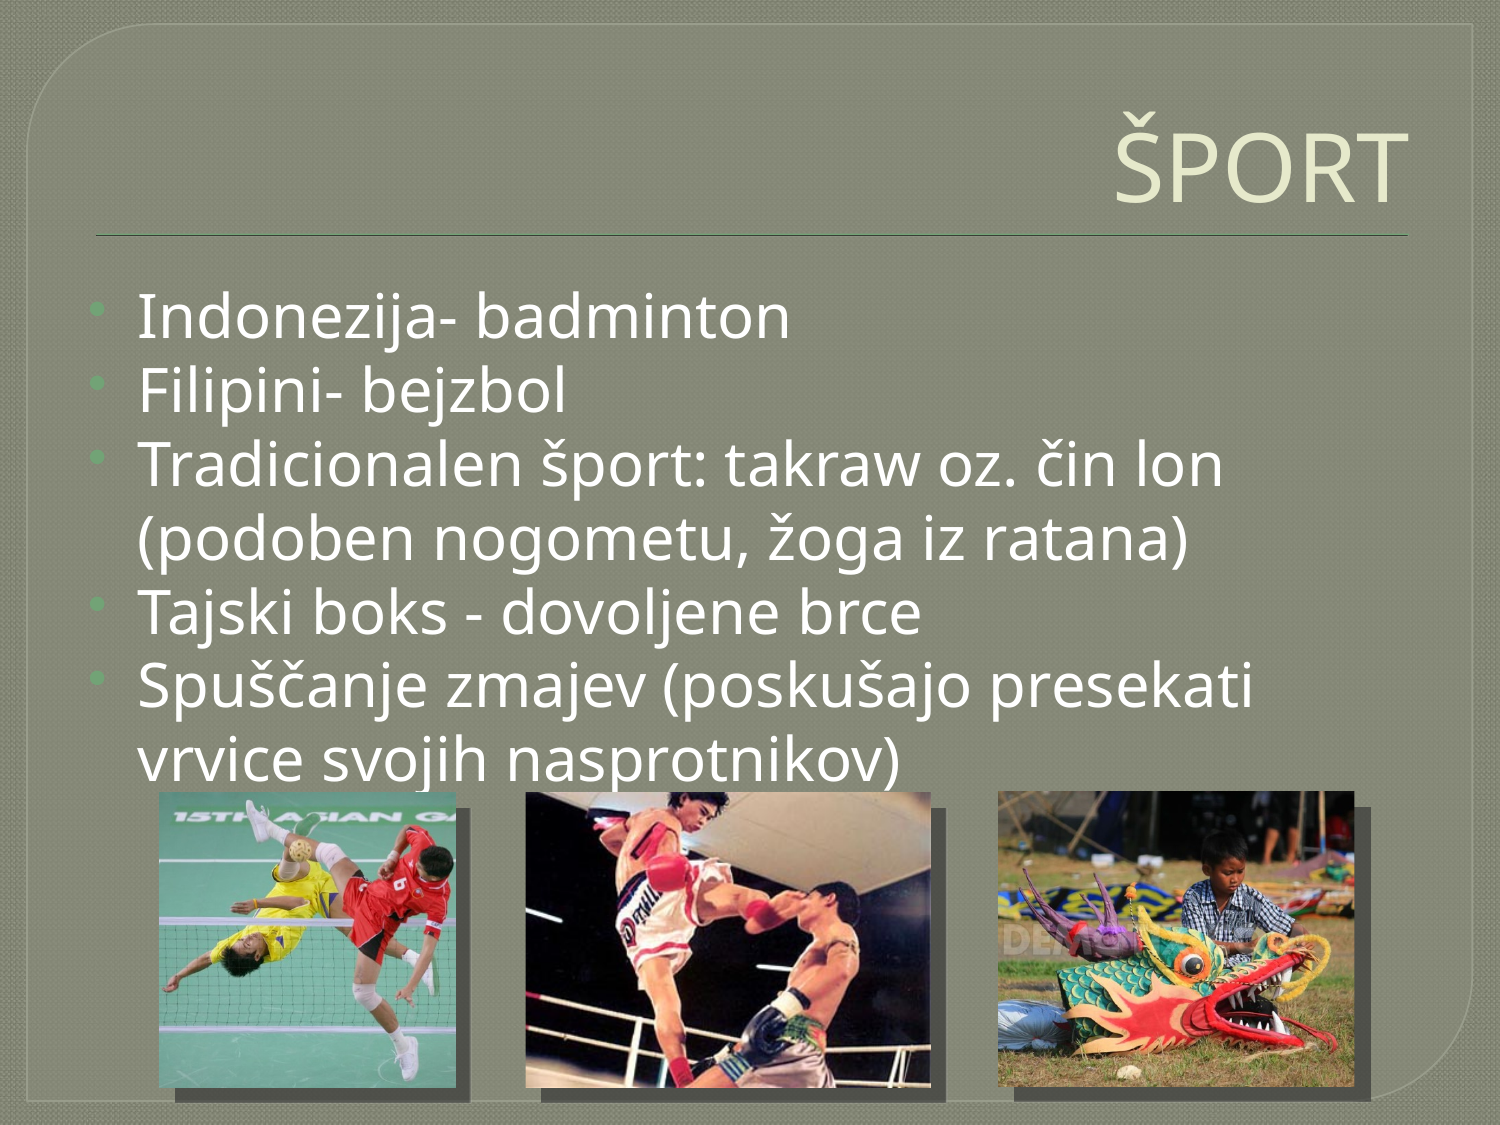

# ŠPORT
Indonezija- badminton
Filipini- bejzbol
Tradicionalen šport: takraw oz. čin lon (podoben nogometu, žoga iz ratana)
Tajski boks - dovoljene brce
Spuščanje zmajev (poskušajo presekati vrvice svojih nasprotnikov)